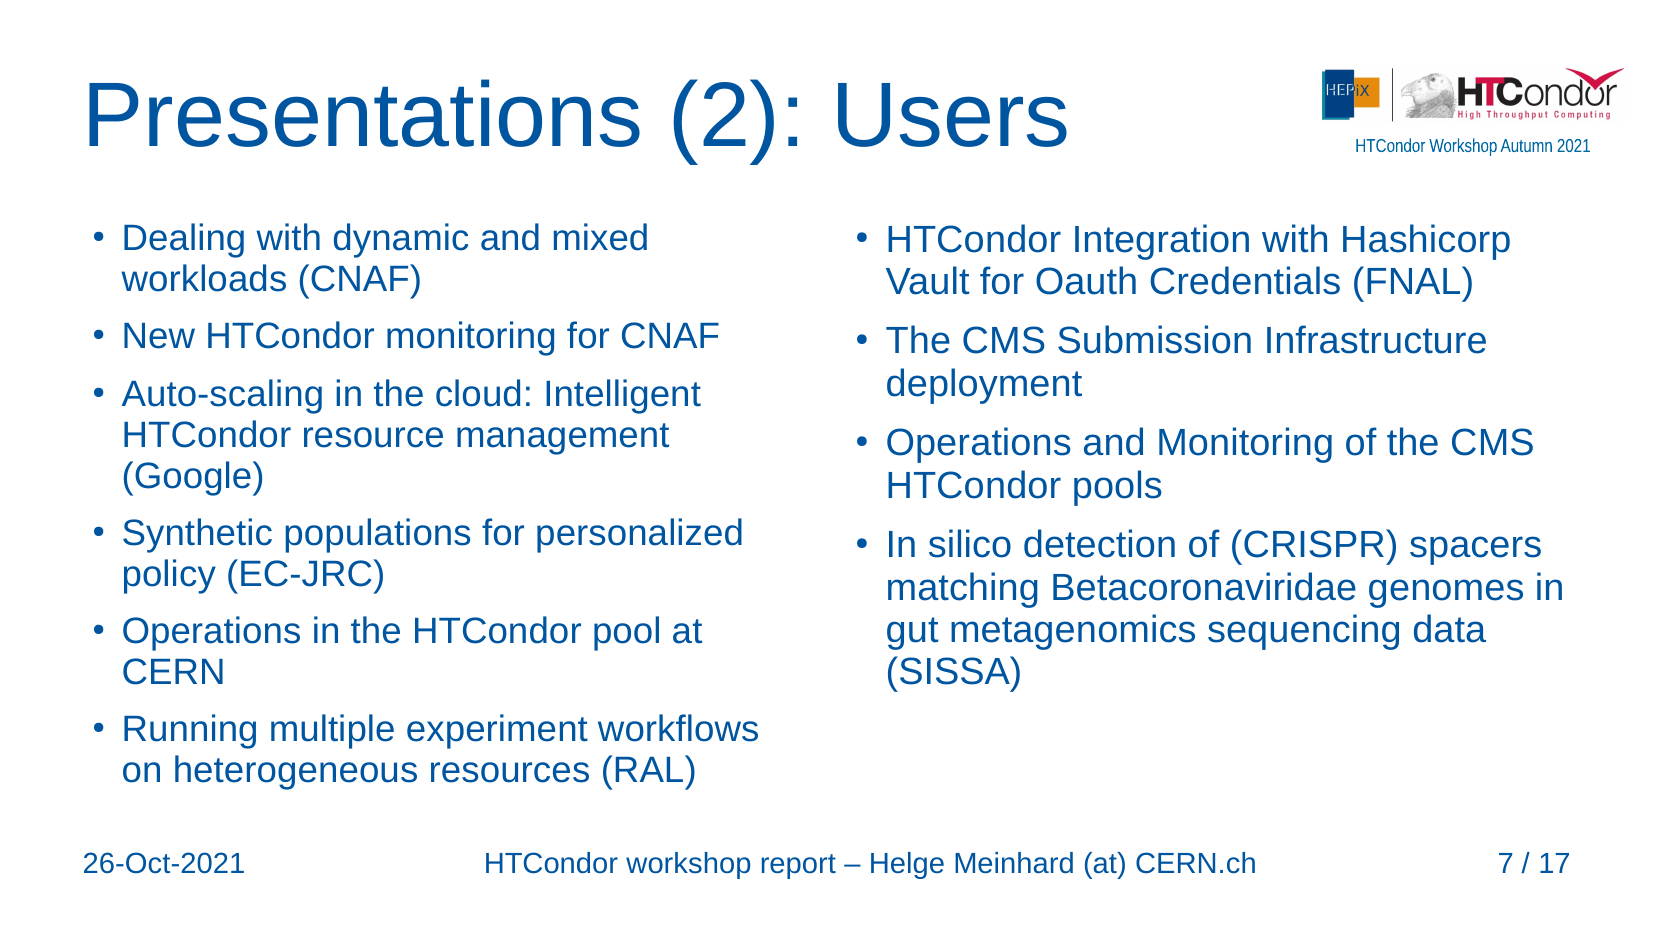

# Presentations (2): Users
Dealing with dynamic and mixed workloads (CNAF)
New HTCondor monitoring for CNAF
Auto-scaling in the cloud: Intelligent HTCondor resource management (Google)
Synthetic populations for personalized policy (EC-JRC)
Operations in the HTCondor pool at CERN
Running multiple experiment workflows on heterogeneous resources (RAL)
HTCondor Integration with Hashicorp Vault for Oauth Credentials (FNAL)
The CMS Submission Infrastructure deployment
Operations and Monitoring of the CMS HTCondor pools
In silico detection of (CRISPR) spacers matching Betacoronaviridae genomes in gut metagenomics sequencing data (SISSA)
26-Oct-2021
HTCondor workshop report – Helge Meinhard (at) CERN.ch
7